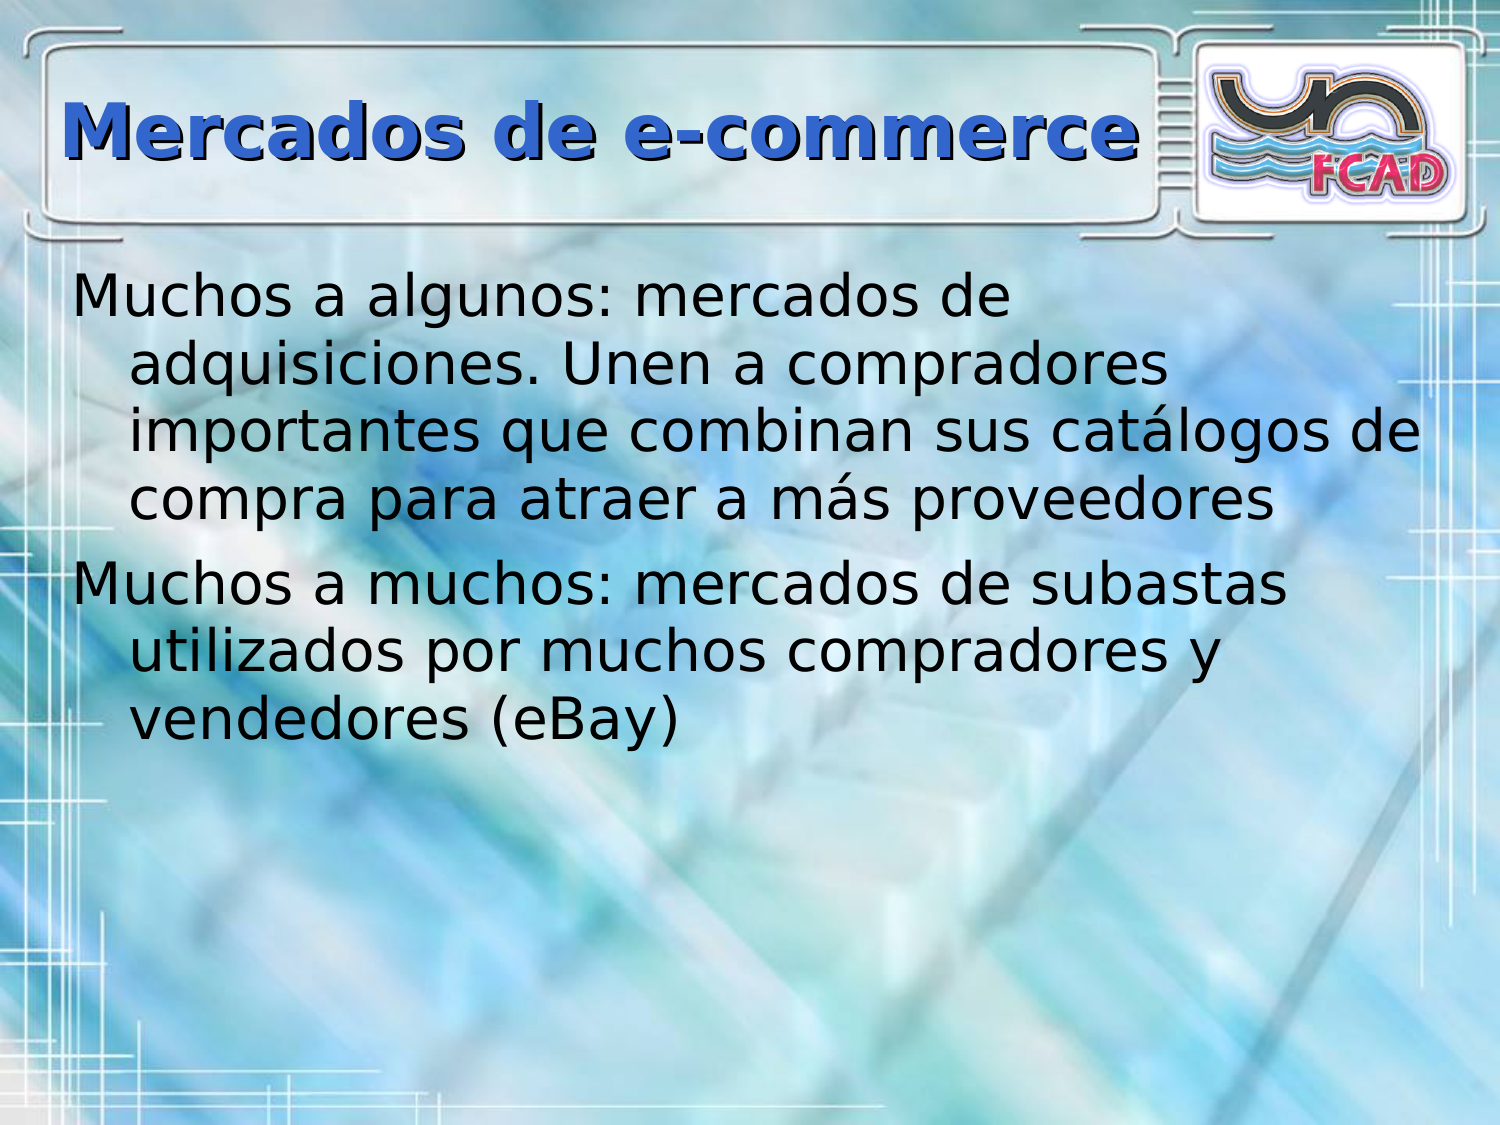

# Mercados de e-commerce
Muchos a algunos: mercados de adquisiciones. Unen a compradores importantes que combinan sus catálogos de compra para atraer a más proveedores
Muchos a muchos: mercados de subastas utilizados por muchos compradores y vendedores (eBay)